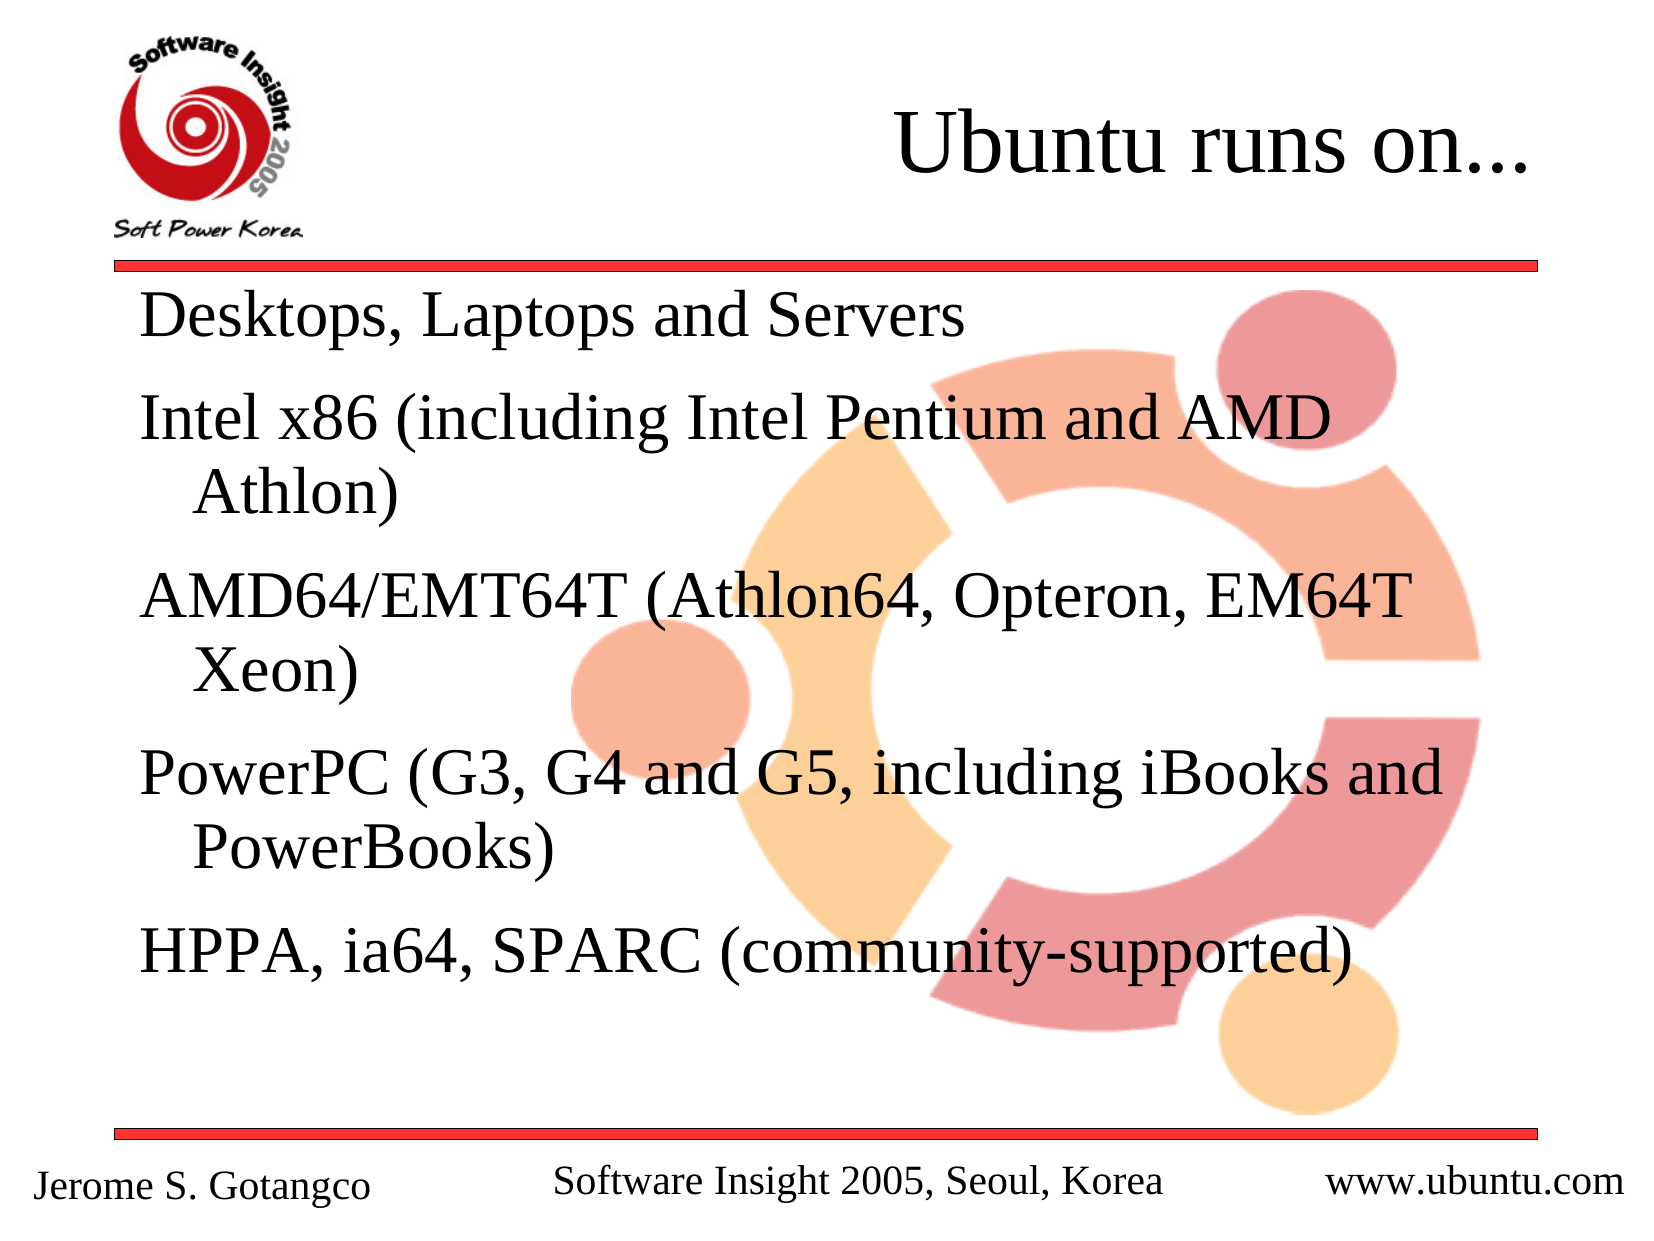

# Ubuntu runs on...
Desktops, Laptops and Servers
Intel x86 (including Intel Pentium and AMD Athlon)
AMD64/EMT64T (Athlon64, Opteron, EM64T Xeon)
PowerPC (G3, G4 and G5, including iBooks and PowerBooks)
HPPA, ia64, SPARC (community-supported)